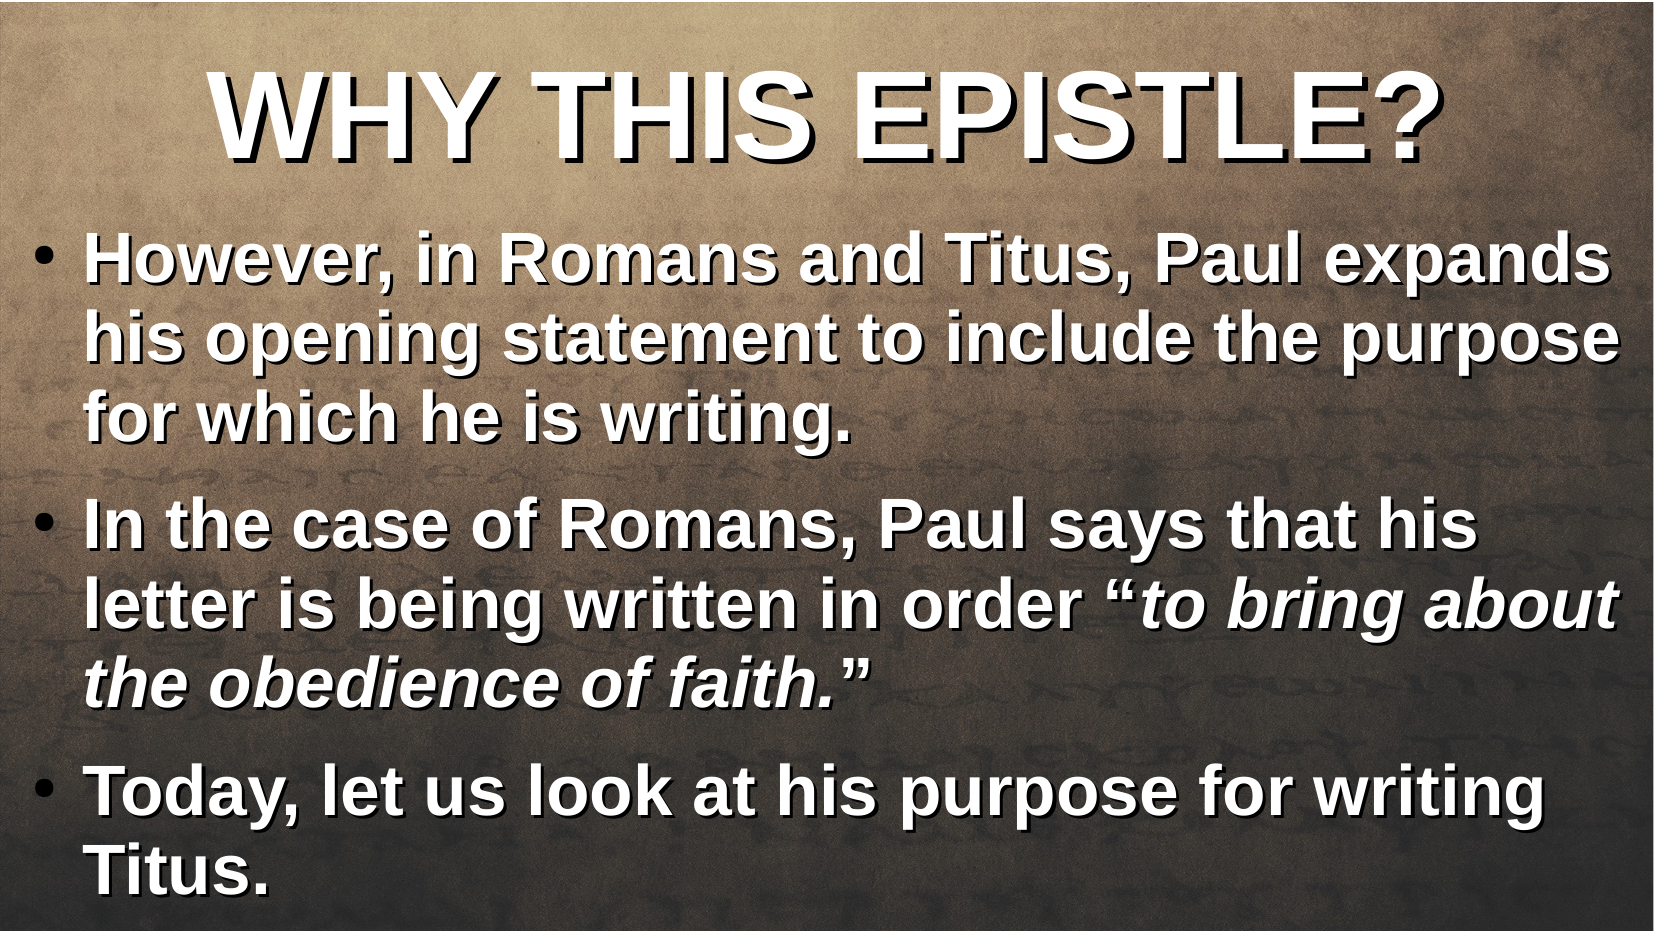

# WHY THIS EPISTLE?
However, in Romans and Titus, Paul expands his opening statement to include the purpose for which he is writing.
In the case of Romans, Paul says that his letter is being written in order “to bring about the obedience of faith.”
Today, let us look at his purpose for writing Titus.